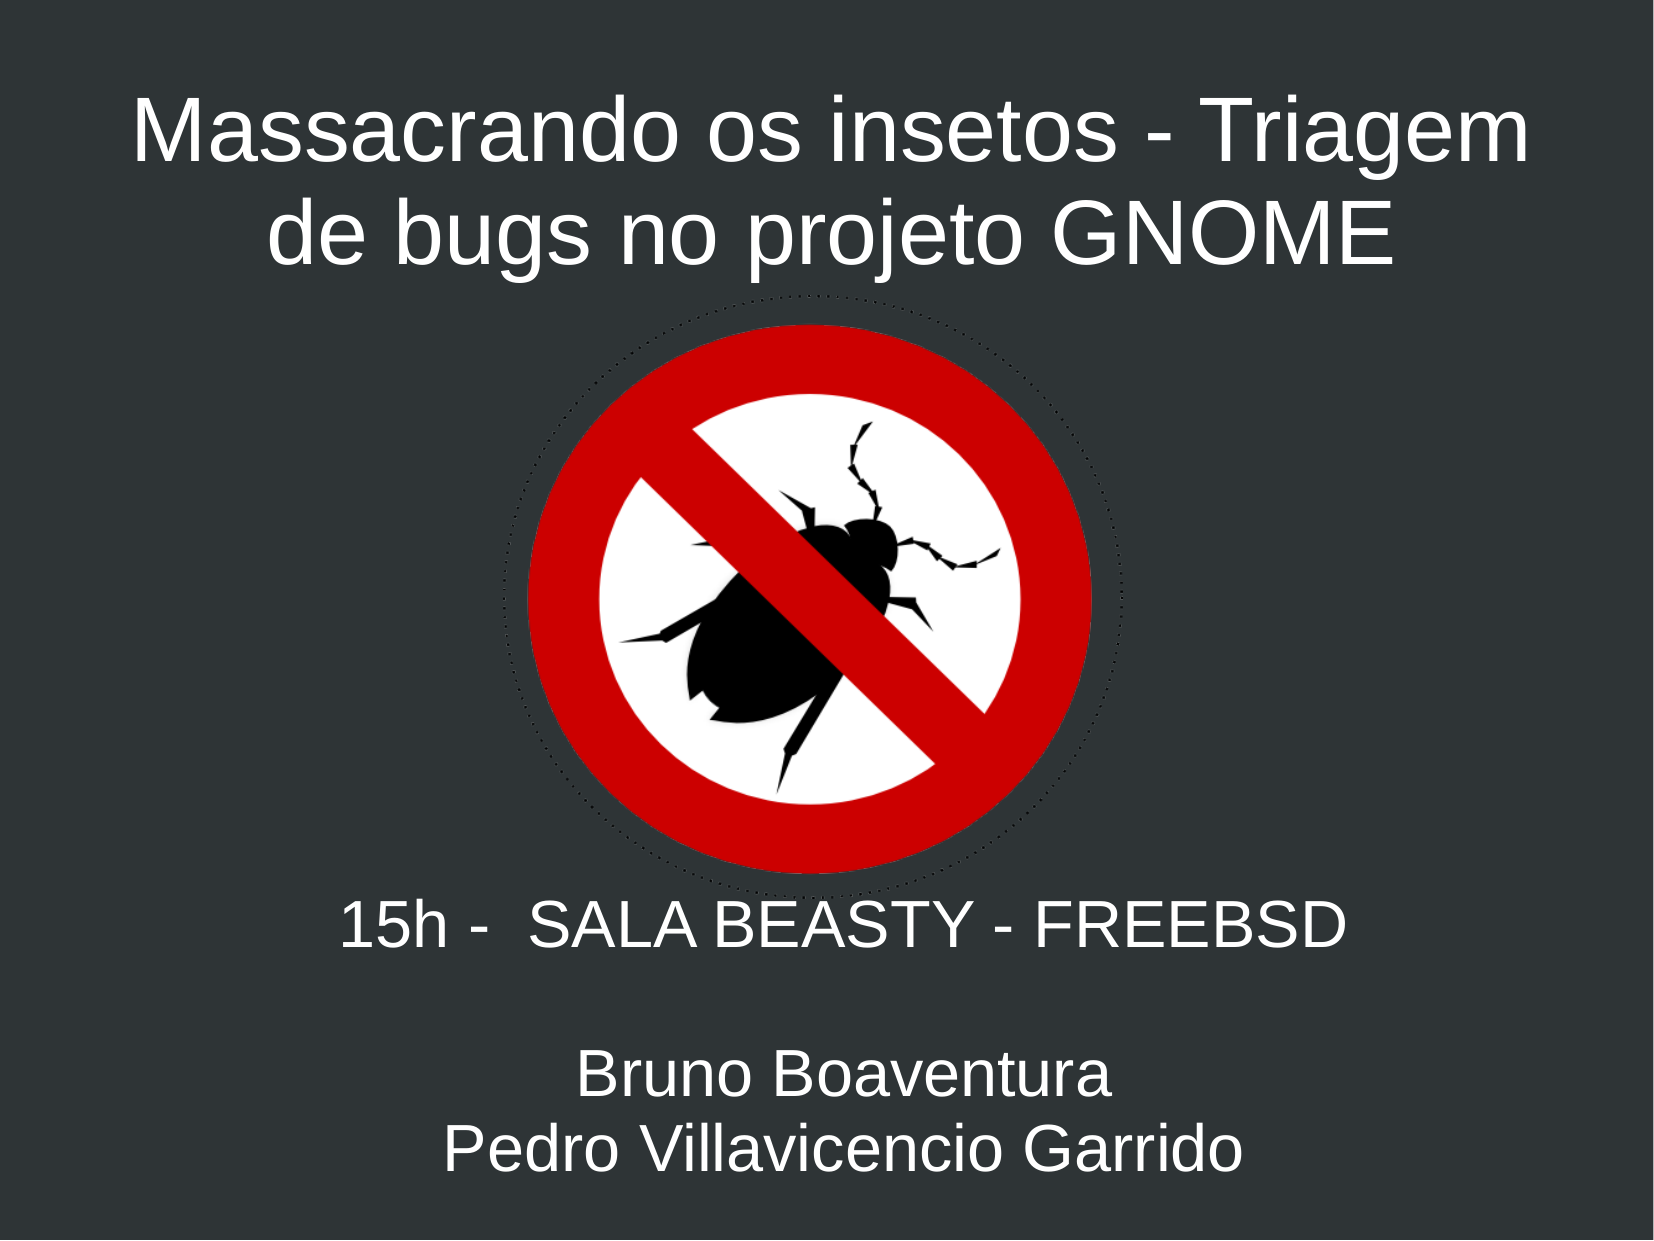

# Massacrando os insetos - Triagem de bugs no projeto GNOME
15h - SALA BEASTY - FREEBSD
Bruno Boaventura
Pedro Villavicencio Garrido